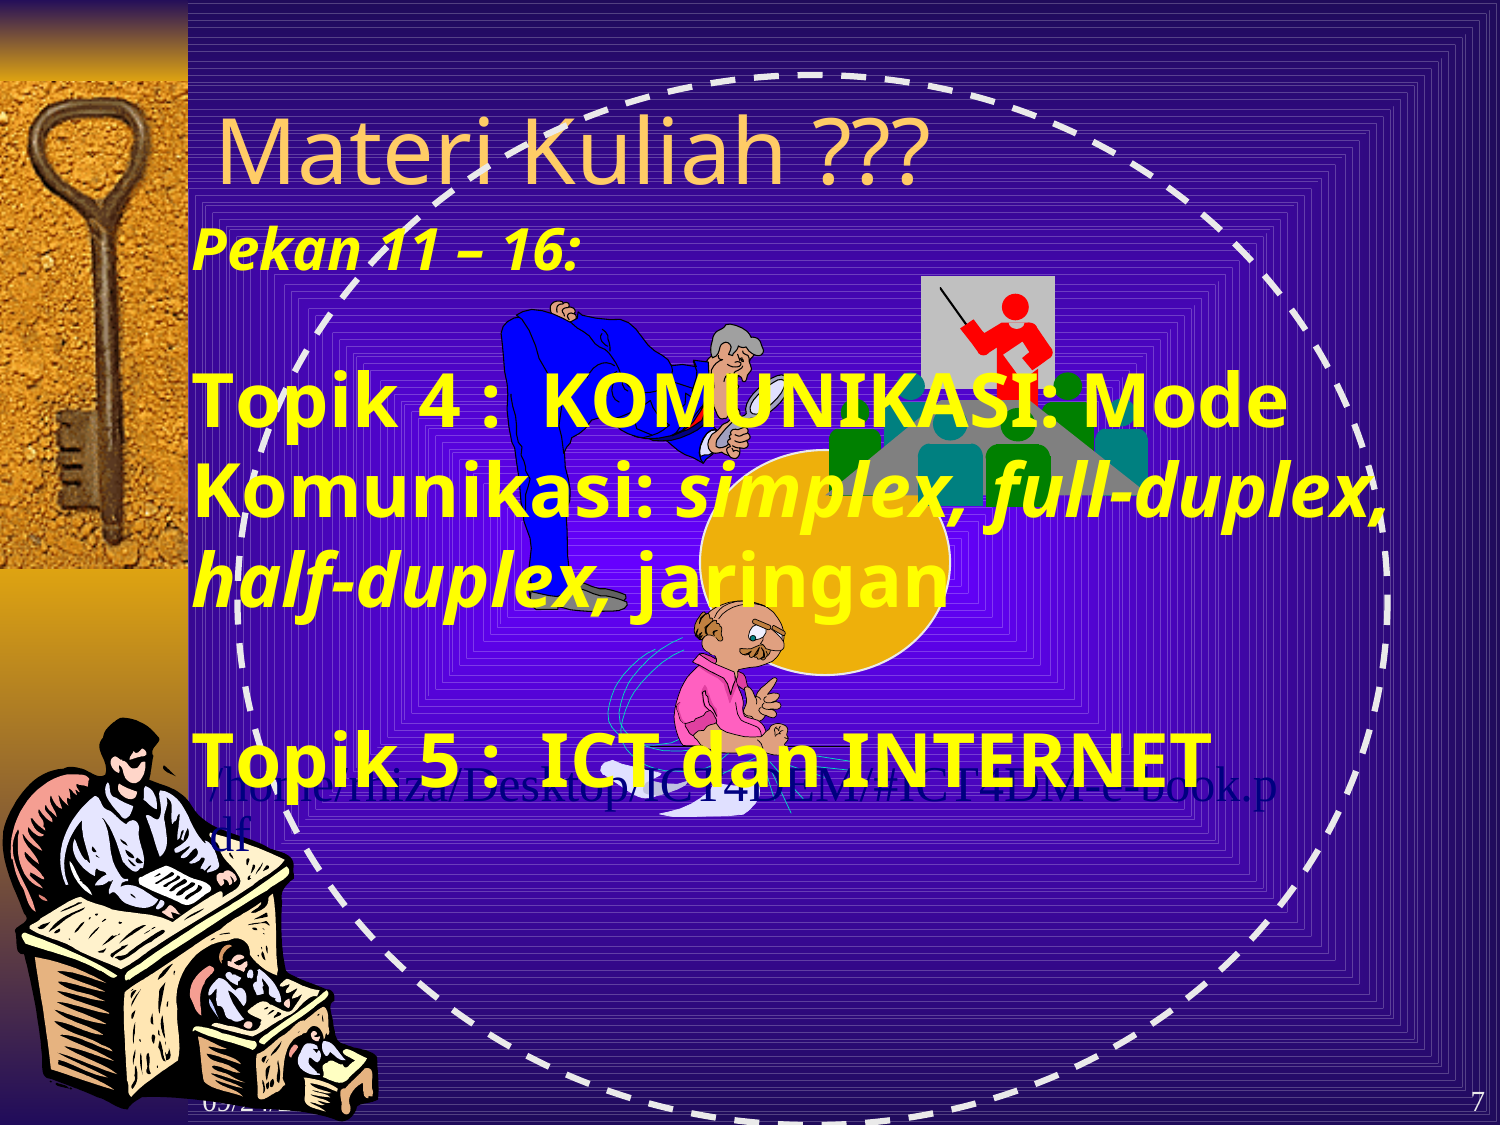

# Materi Kuliah ???
Pekan 11 – 16:
Topik 4 : KOMUNIKASI: Mode Komunikasi: simplex, full-duplex, half-duplex, jaringan
Topik 5 : ICT dan INTERNET
/home/rhiza/Desktop/ICT4DEM/#ICT4DM-e-book.pdf
7